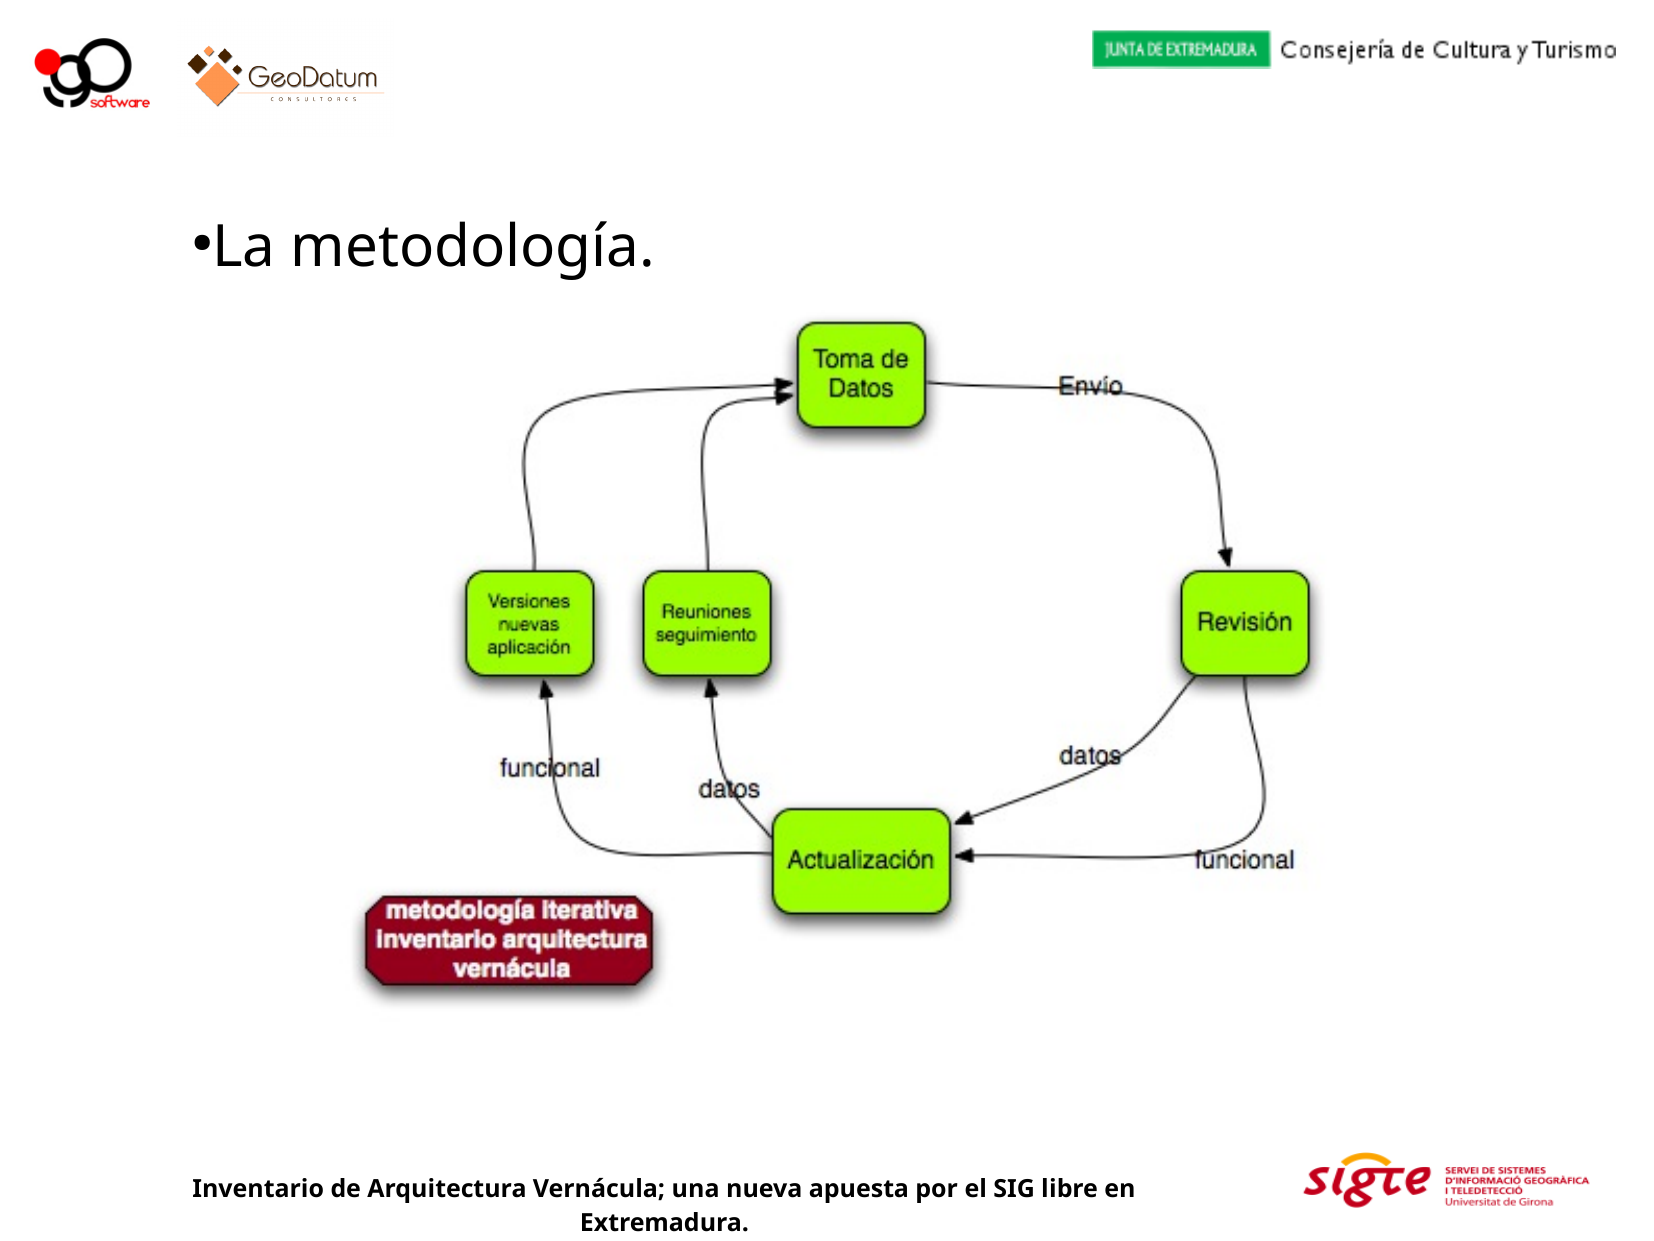

La metodología.
Inventario de Arquitectura Vernácula; una nueva apuesta por el SIG libre en Extremadura.